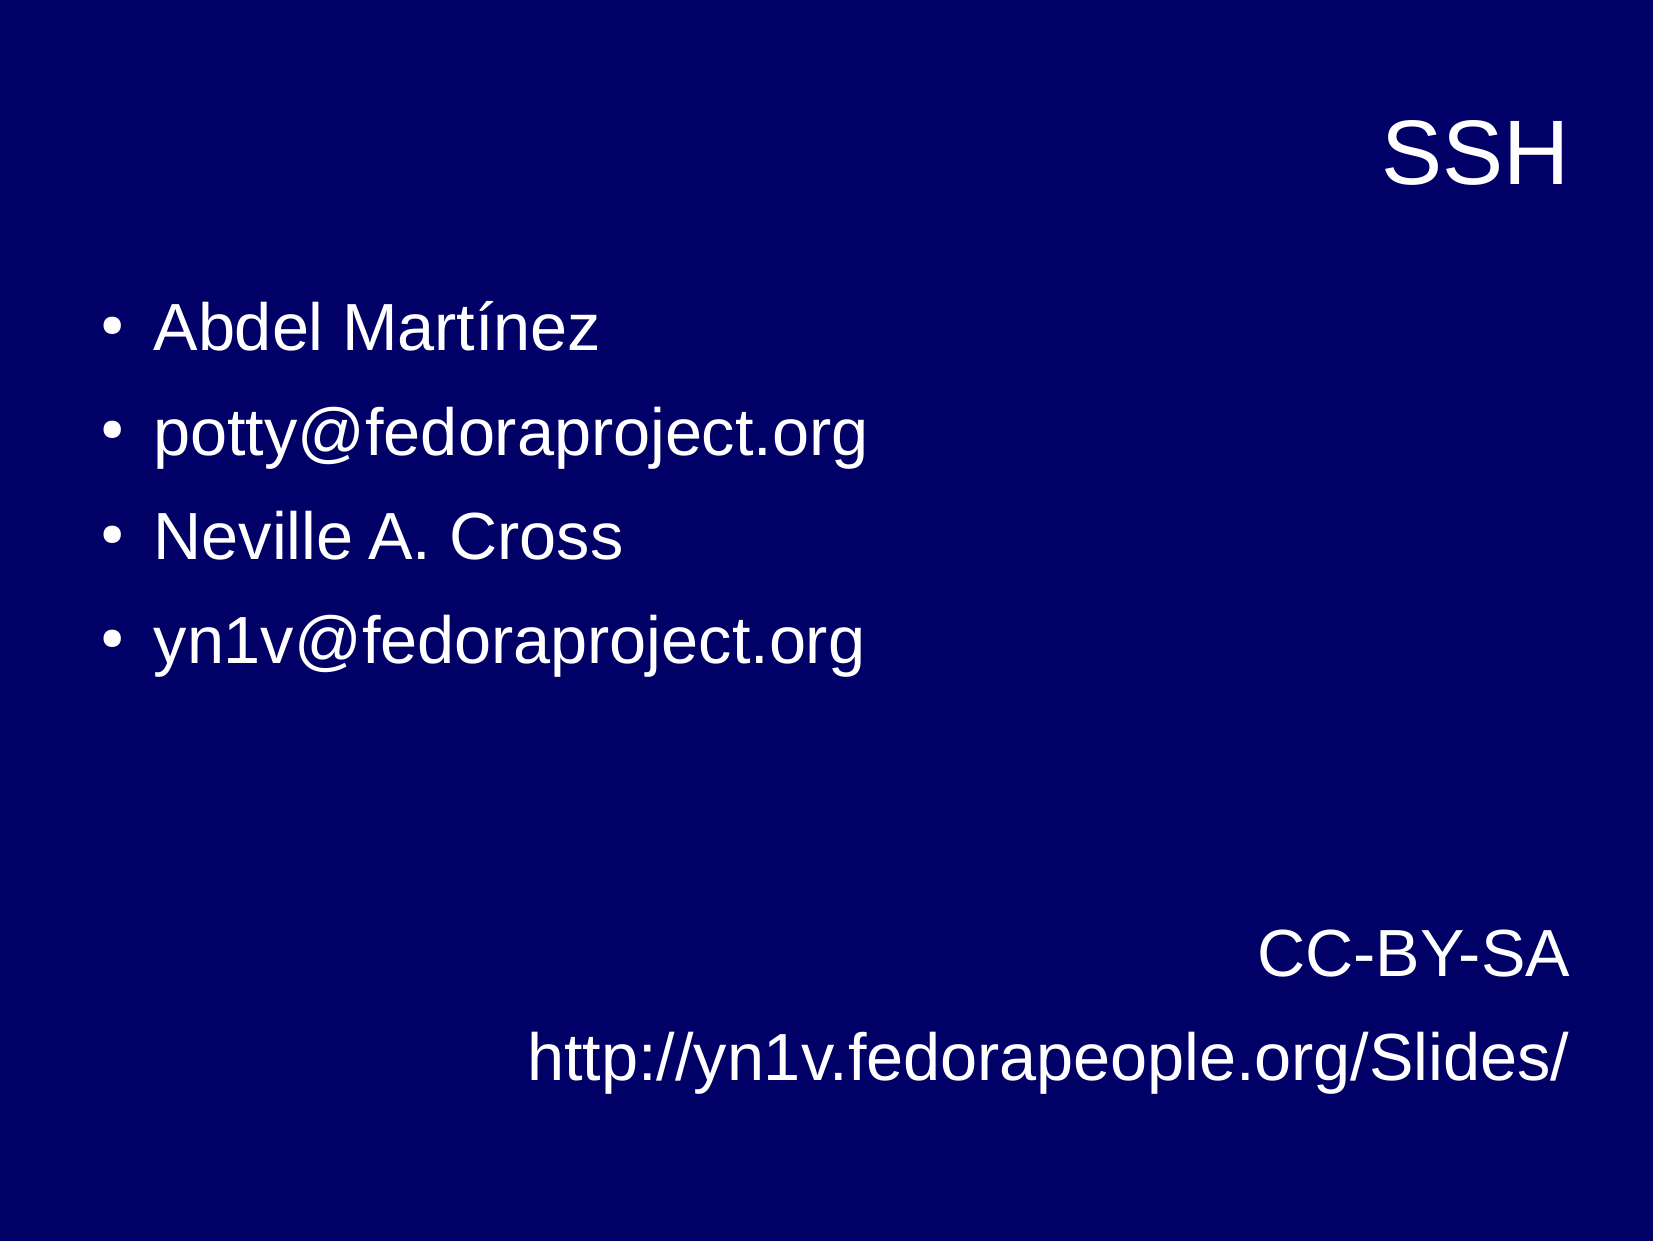

# SSH
Abdel Martínez
potty@fedoraproject.org
Neville A. Cross
yn1v@fedoraproject.org
CC-BY-SA
http://yn1v.fedorapeople.org/Slides/